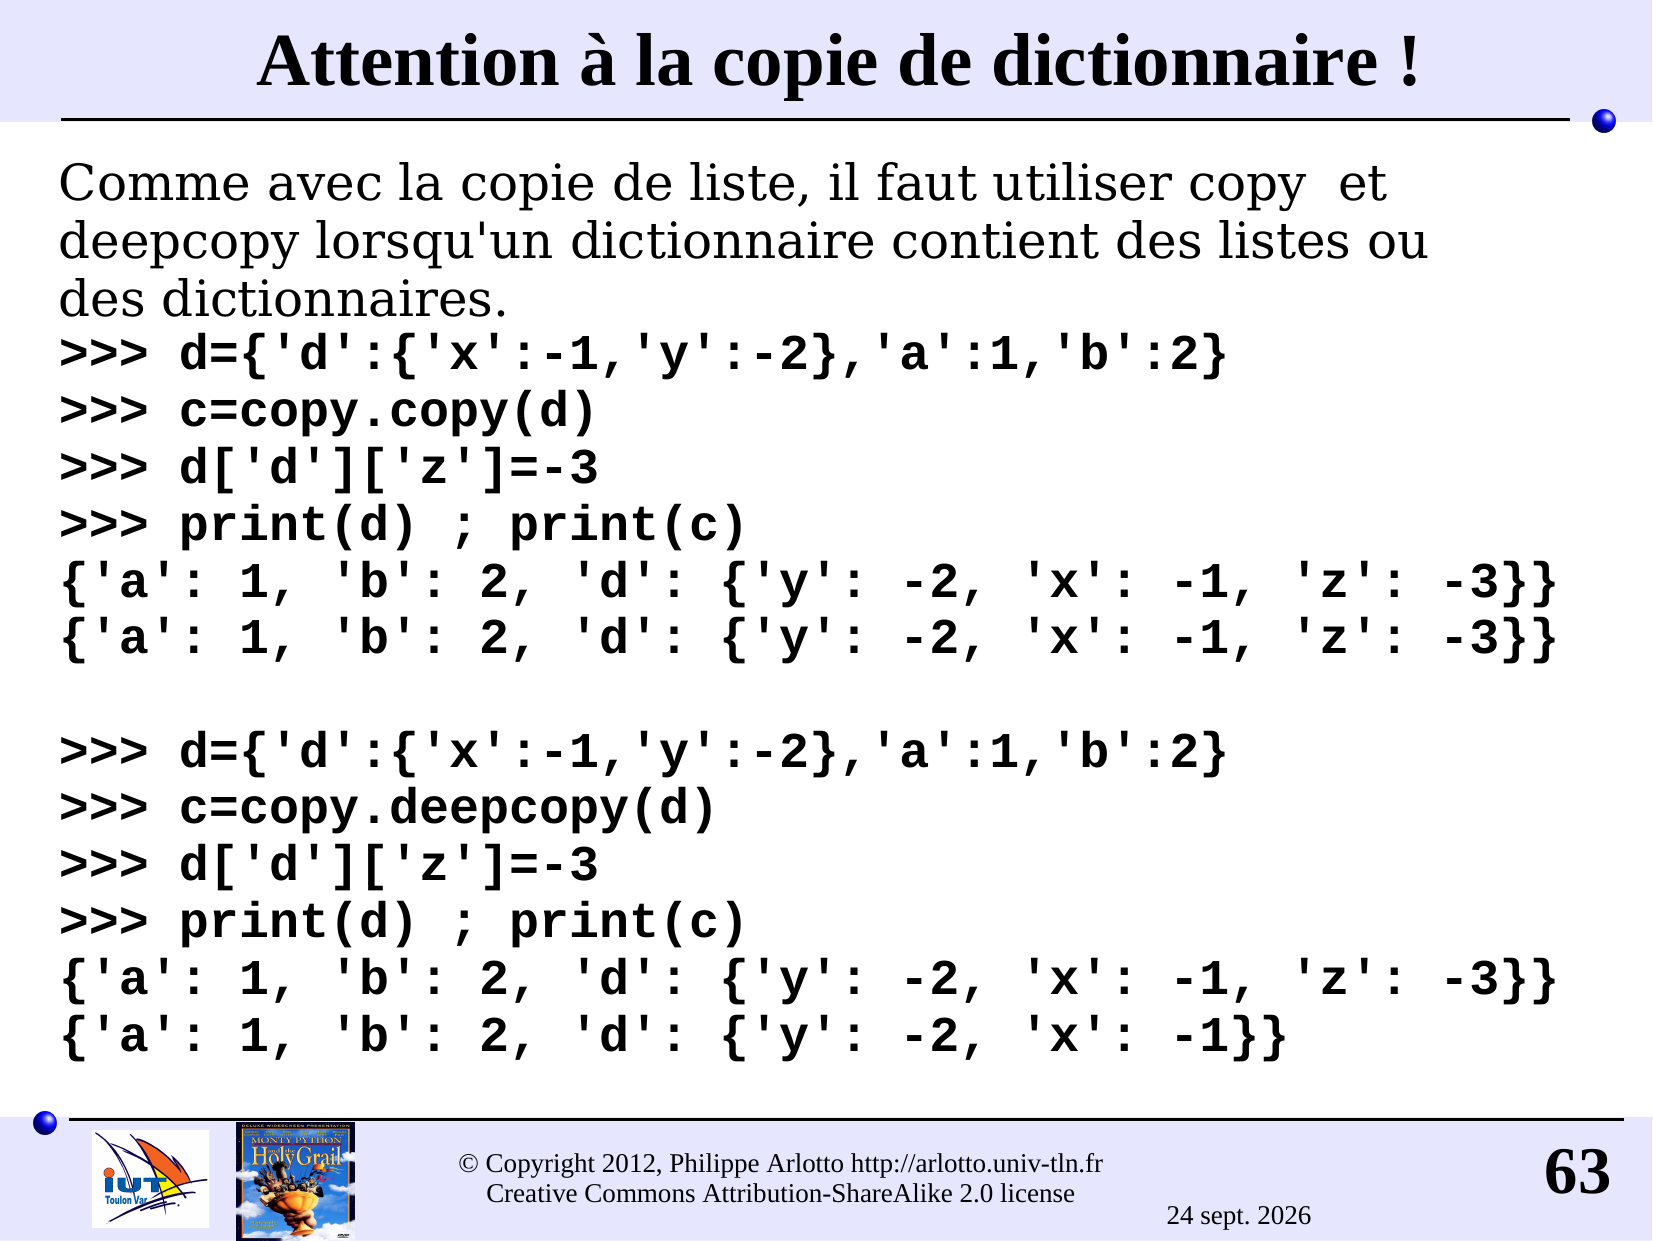

# Attention à la copie de dictionnaire !
Comme avec la copie de liste, il faut utiliser copy et
deepcopy lorsqu'un dictionnaire contient des listes ou
des dictionnaires.
>>> d={'d':{'x':-1,'y':-2},'a':1,'b':2}
>>> c=copy.copy(d)
>>> d['d']['z']=-3
>>> print(d) ; print(c)
{'a': 1, 'b': 2, 'd': {'y': -2, 'x': -1, 'z': -3}}
{'a': 1, 'b': 2, 'd': {'y': -2, 'x': -1, 'z': -3}}
>>> d={'d':{'x':-1,'y':-2},'a':1,'b':2}
>>> c=copy.deepcopy(d)
>>> d['d']['z']=-3
>>> print(d) ; print(c)
{'a': 1, 'b': 2, 'd': {'y': -2, 'x': -1, 'z': -3}}
{'a': 1, 'b': 2, 'd': {'y': -2, 'x': -1}}